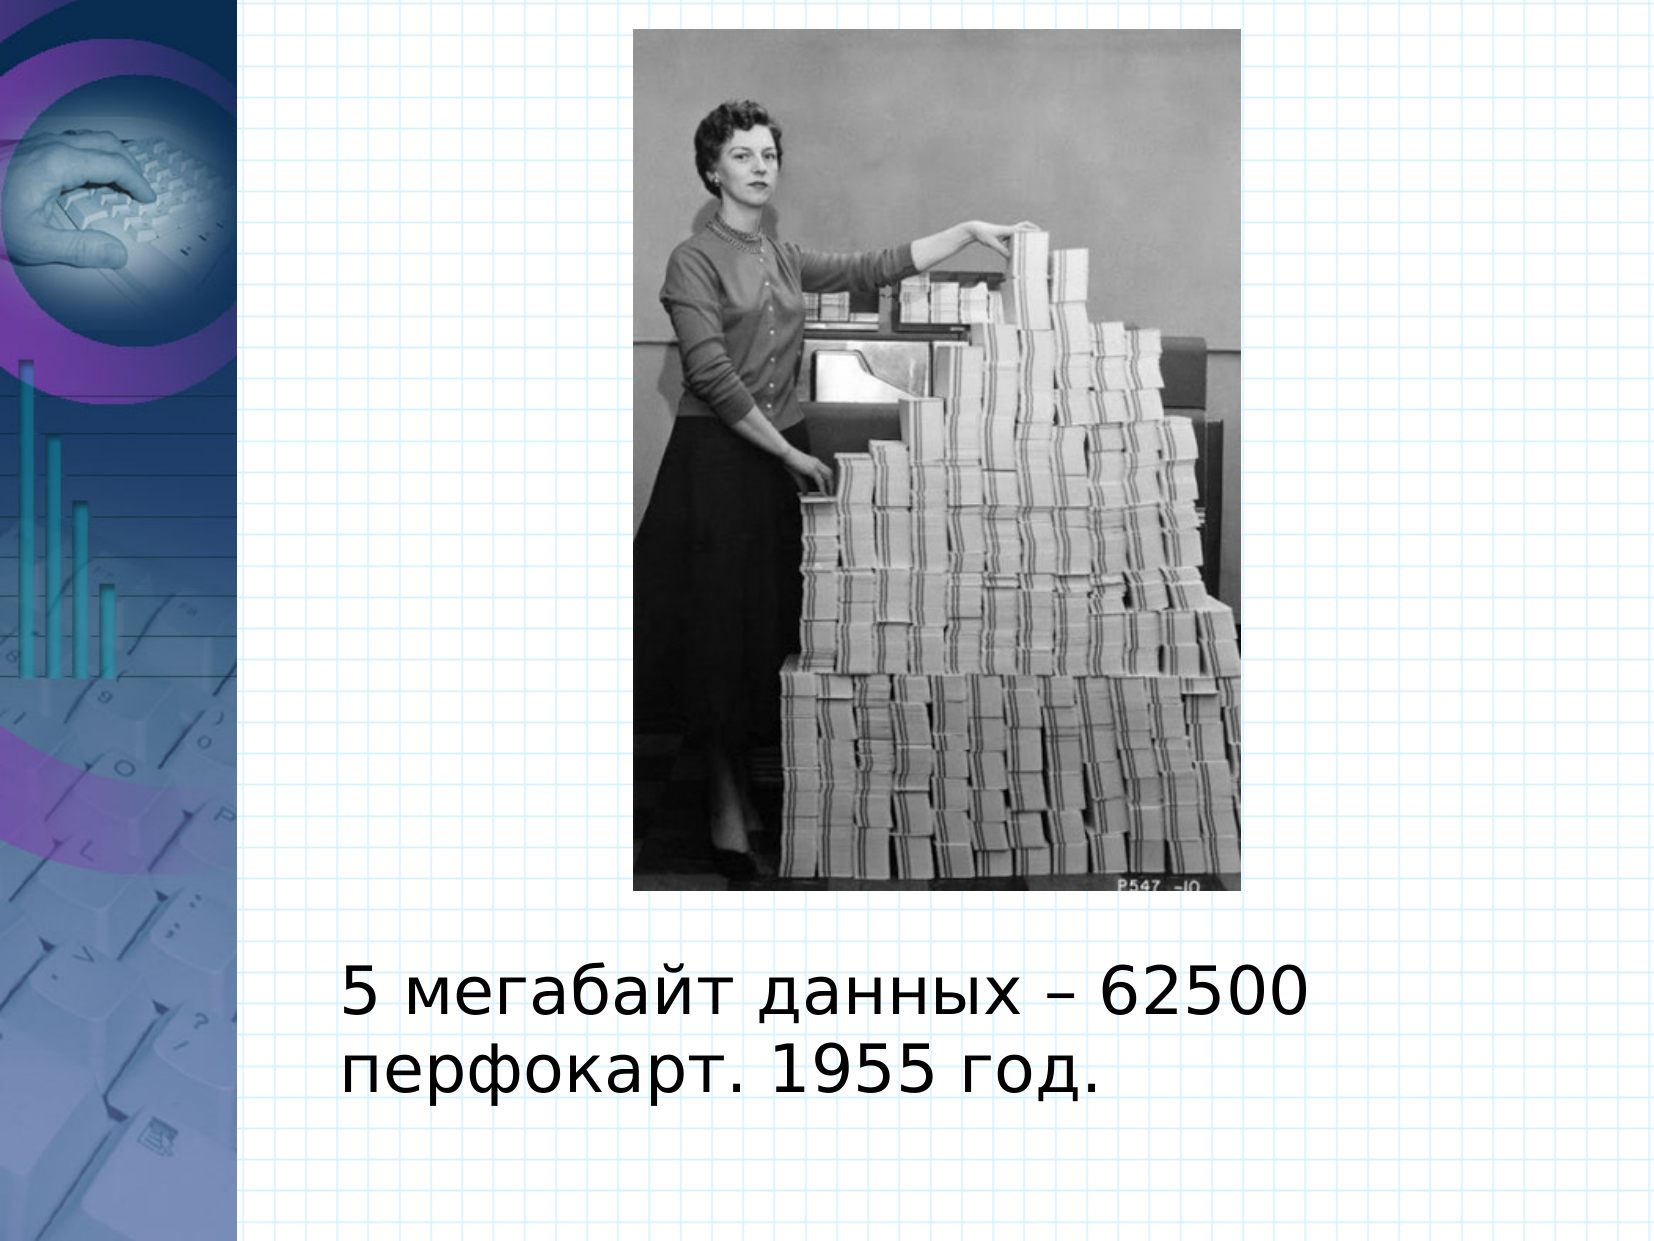

5 мегабайт данных – 62500 перфокарт. 1955 год.